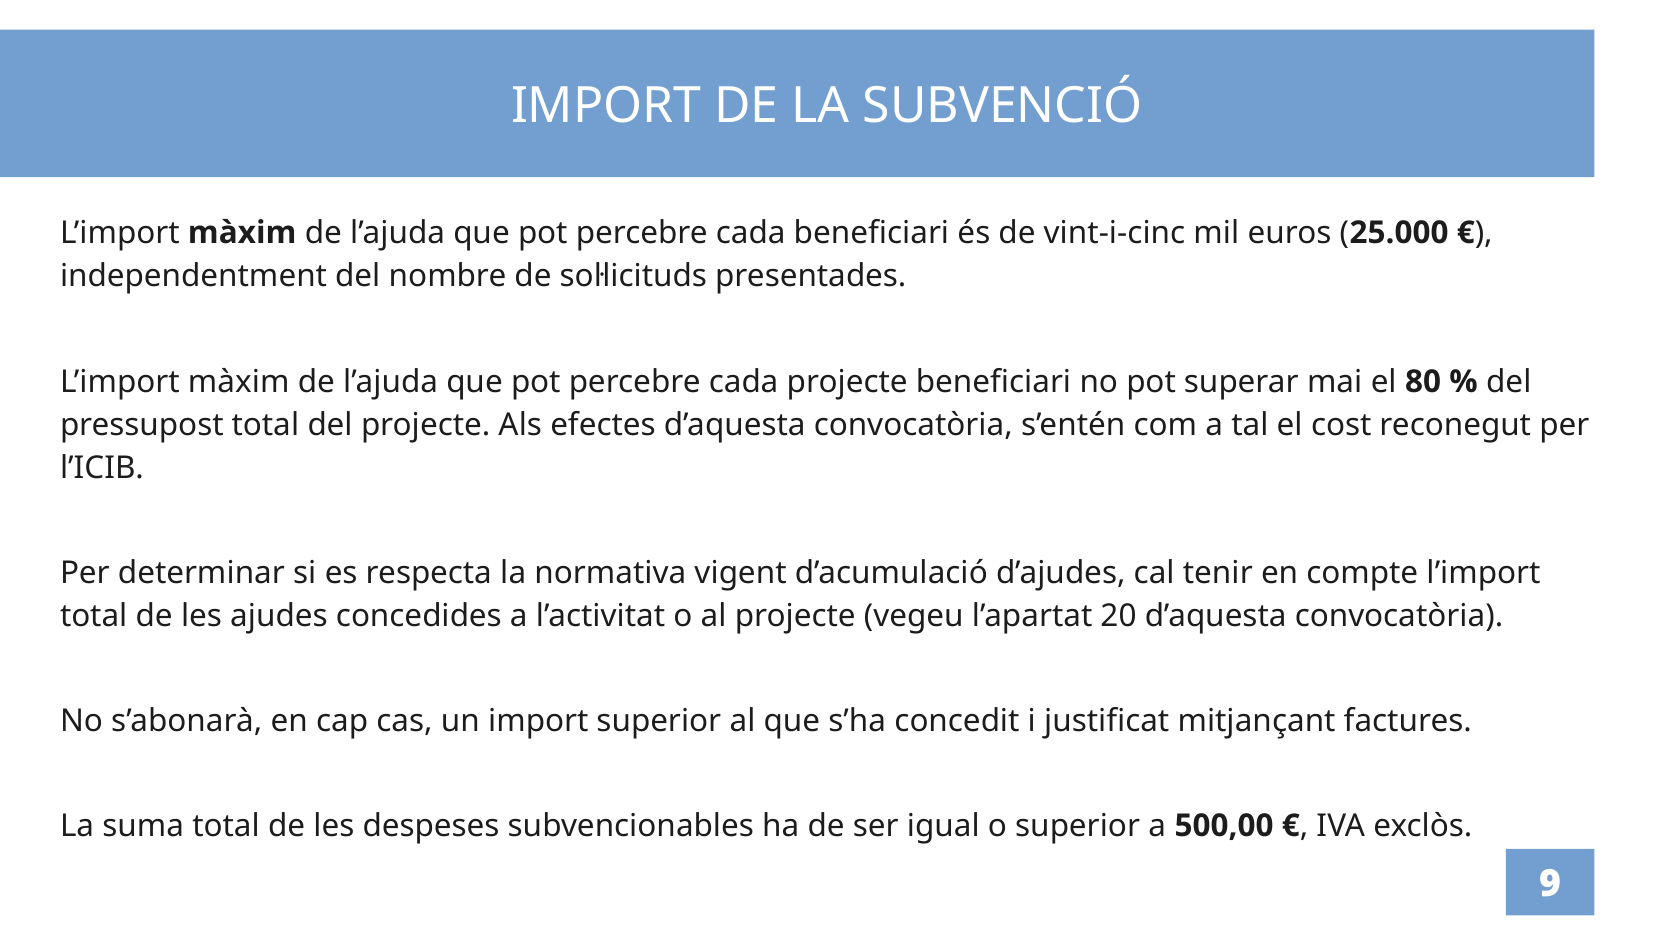

# IMPORT DE LA SUBVENCIÓ
L’import màxim de l’ajuda que pot percebre cada beneficiari és de vint-i-cinc mil euros (25.000 €), independentment del nombre de sol·licituds presentades.
L’import màxim de l’ajuda que pot percebre cada projecte beneficiari no pot superar mai el 80 % del pressupost total del projecte. Als efectes d’aquesta convocatòria, s’entén com a tal el cost reconegut per l’ICIB.
Per determinar si es respecta la normativa vigent d’acumulació d’ajudes, cal tenir en compte l’import total de les ajudes concedides a l’activitat o al projecte (vegeu l’apartat 20 d’aquesta convocatòria).
No s’abonarà, en cap cas, un import superior al que s’ha concedit i justificat mitjançant factures.
La suma total de les despeses subvencionables ha de ser igual o superior a 500,00 €, IVA exclòs.
9